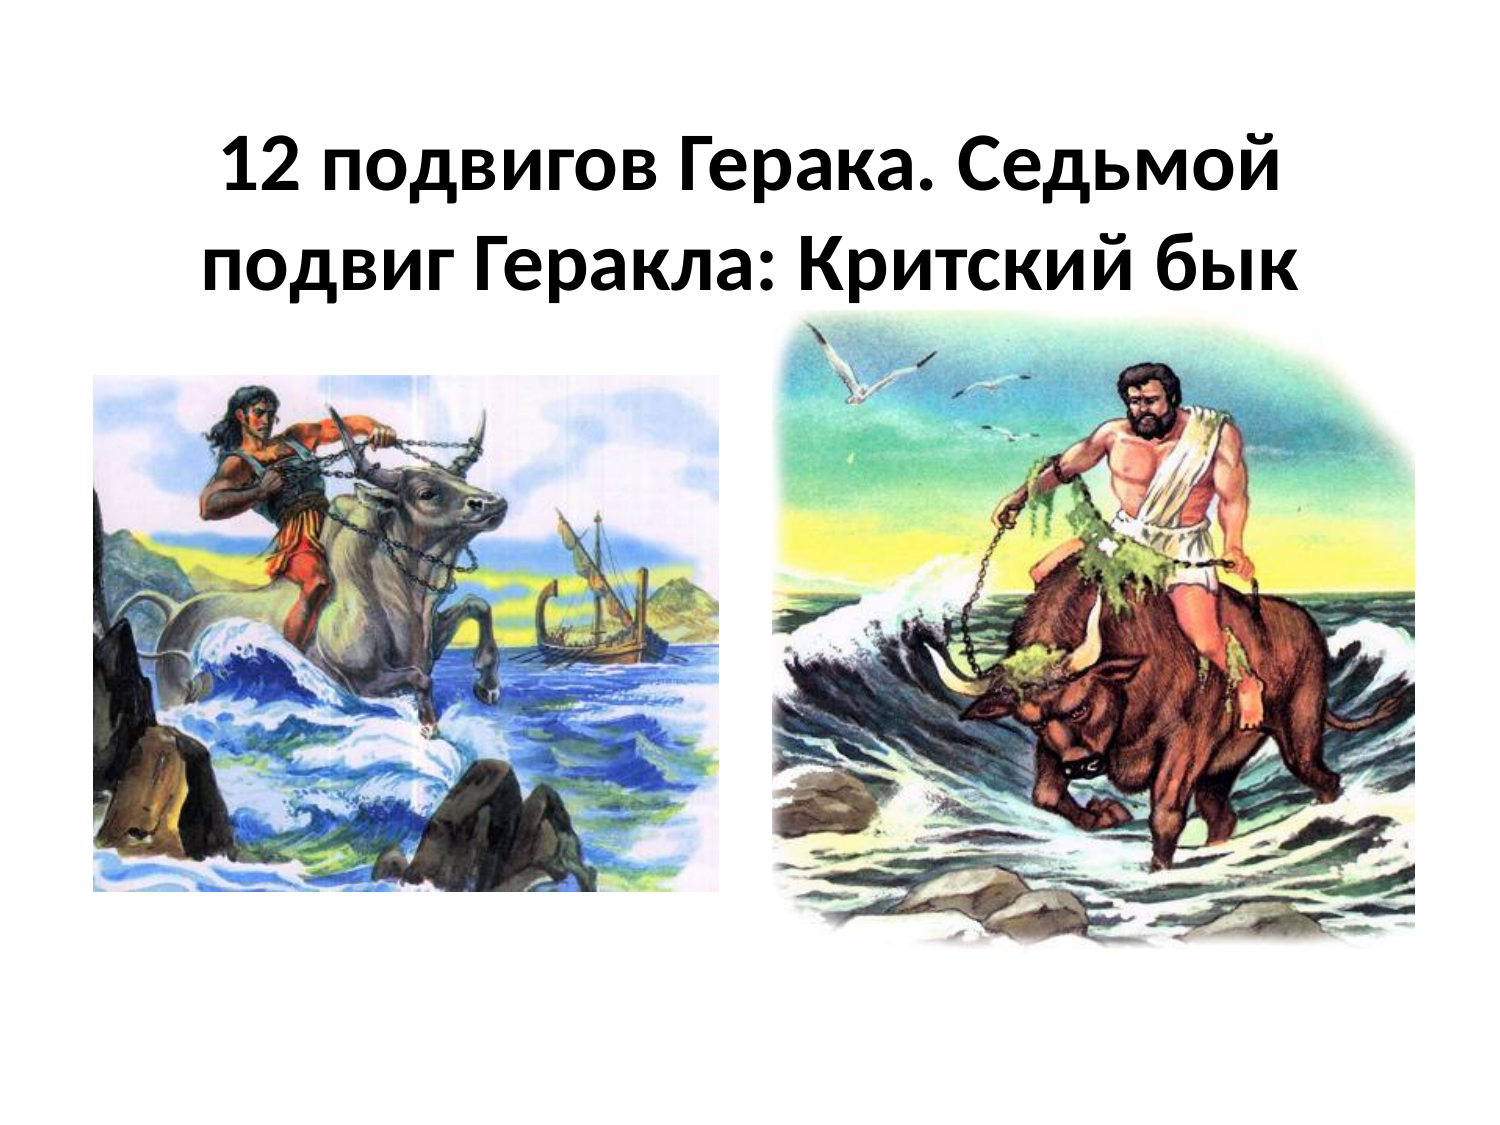

# 12 подвигов Герака. Седьмой подвиг Геракла: Критский бык